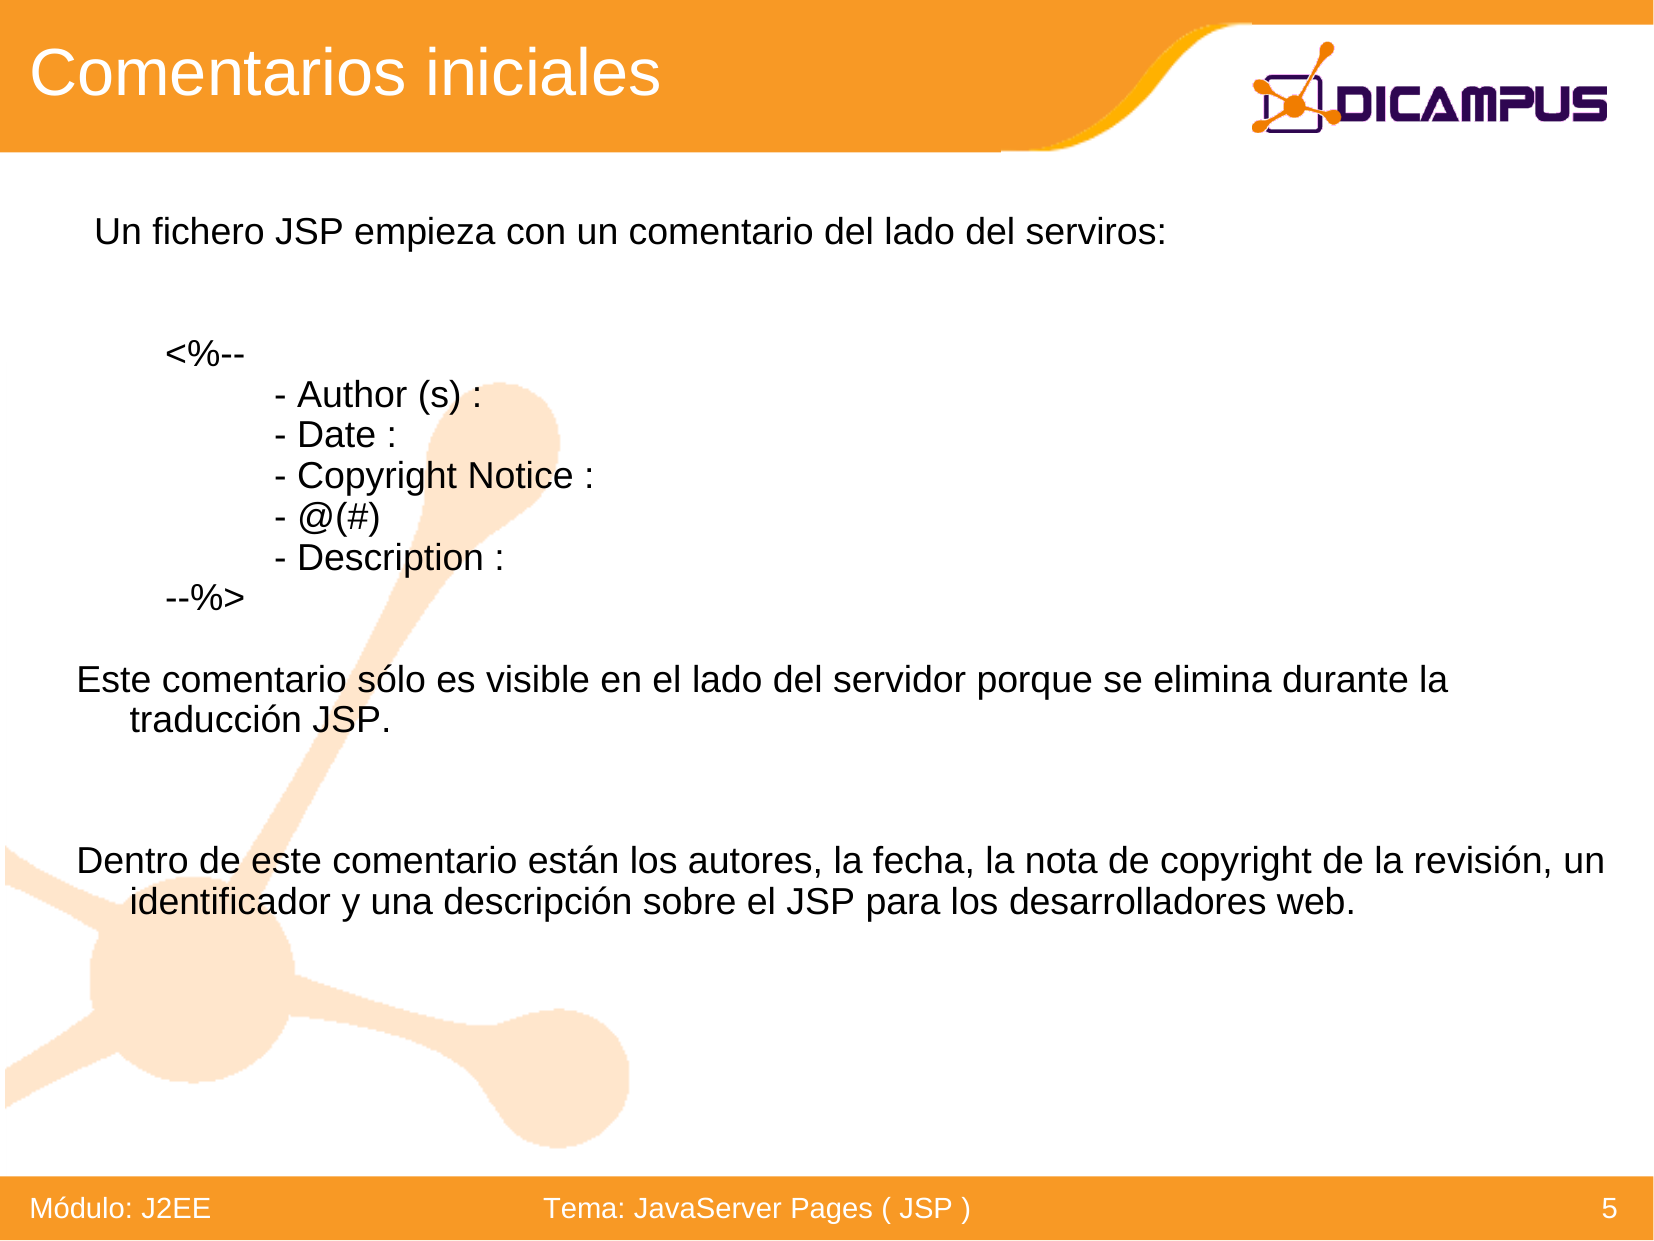

Comentarios iniciales
Un fichero JSP empieza con un comentario del lado del serviros:
<%--
		- Author (s) :
		- Date :
		- Copyright Notice :
		- @(#)
		- Description :
--%>
Este comentario sólo es visible en el lado del servidor porque se elimina durante la traducción JSP.
Dentro de este comentario están los autores, la fecha, la nota de copyright de la revisión, un identificador y una descripción sobre el JSP para los desarrolladores web.
Módulo: J2EE
Tema: JavaServer Pages ( JSP )